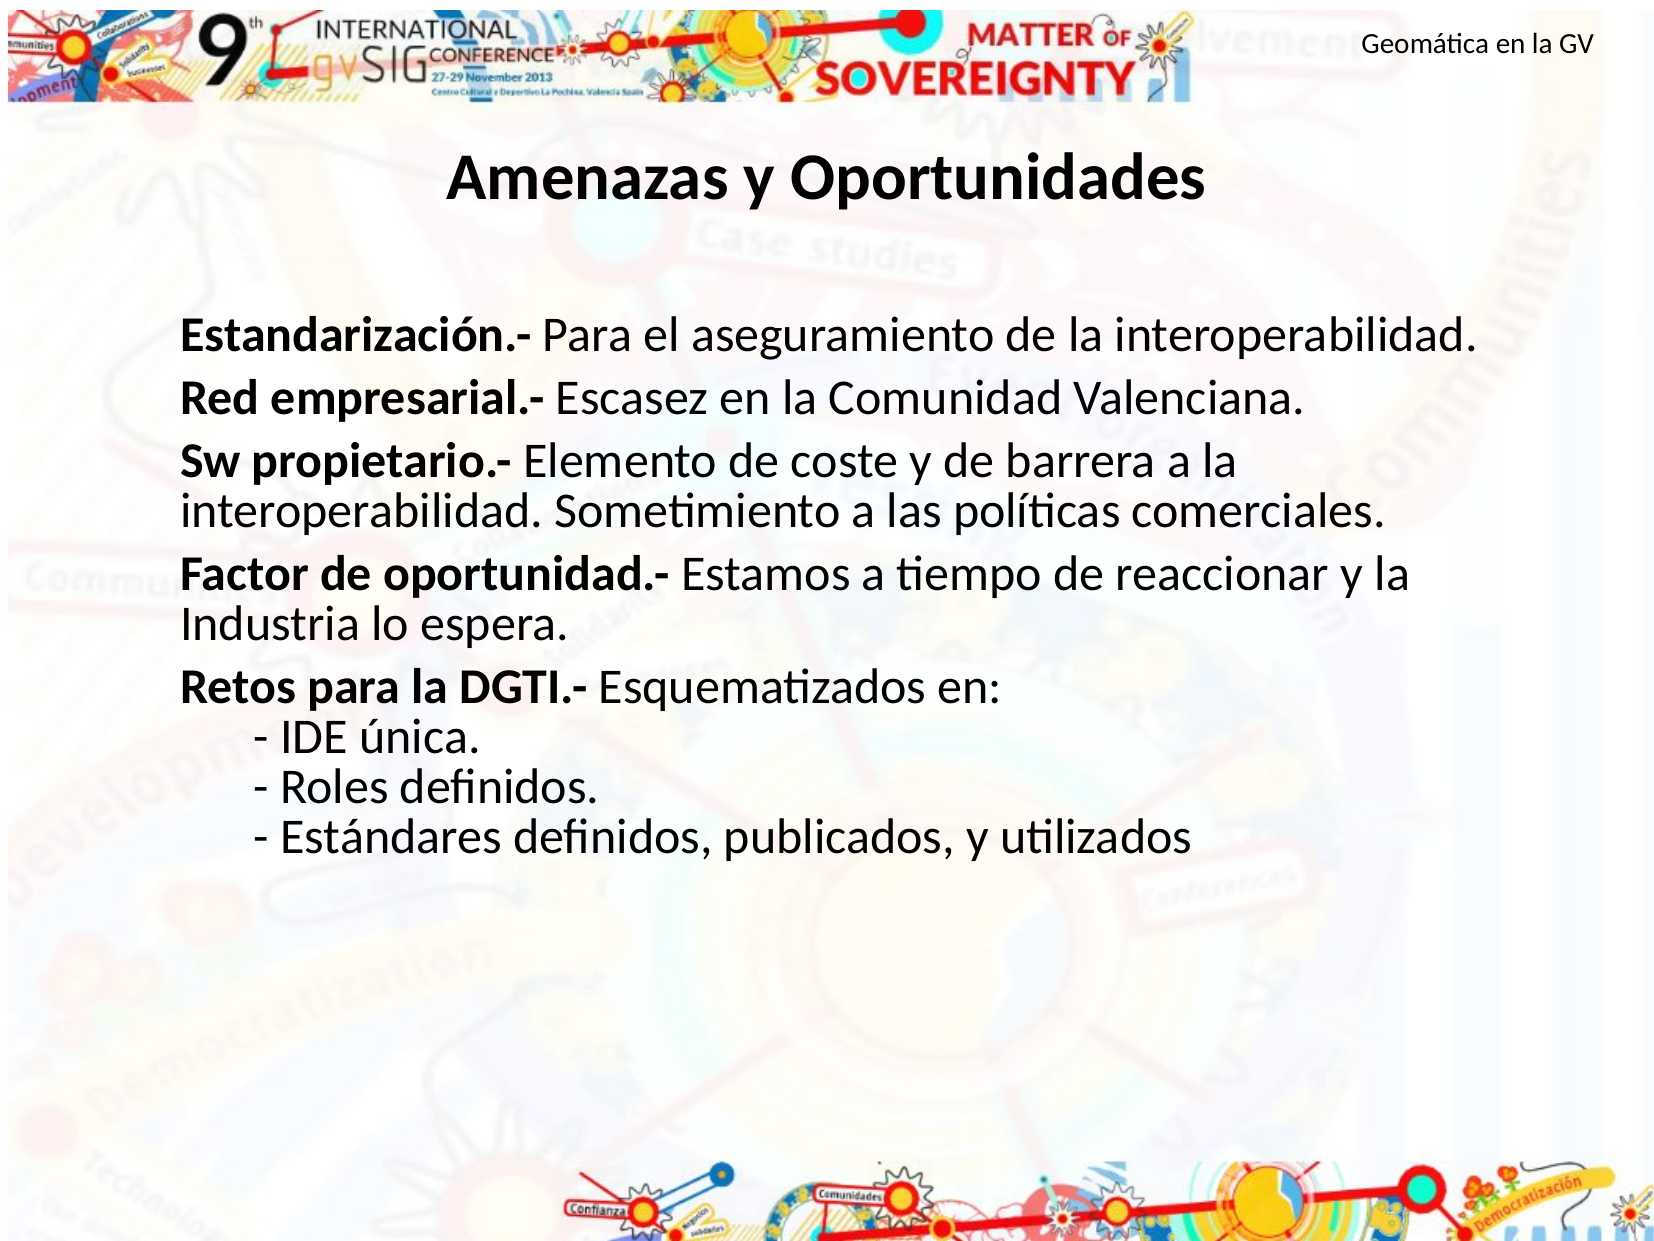

Geomática en la GV
# Amenazas y Oportunidades
Estandarización.- Para el aseguramiento de la interoperabilidad.
Red empresarial.- Escasez en la Comunidad Valenciana.
Sw propietario.- Elemento de coste y de barrera a la interoperabilidad. Sometimiento a las políticas comerciales.
Factor de oportunidad.- Estamos a tiempo de reaccionar y la Industria lo espera.
Retos para la DGTI.- Esquematizados en:
	- IDE única.
	- Roles definidos.
	- Estándares definidos, publicados, y utilizados